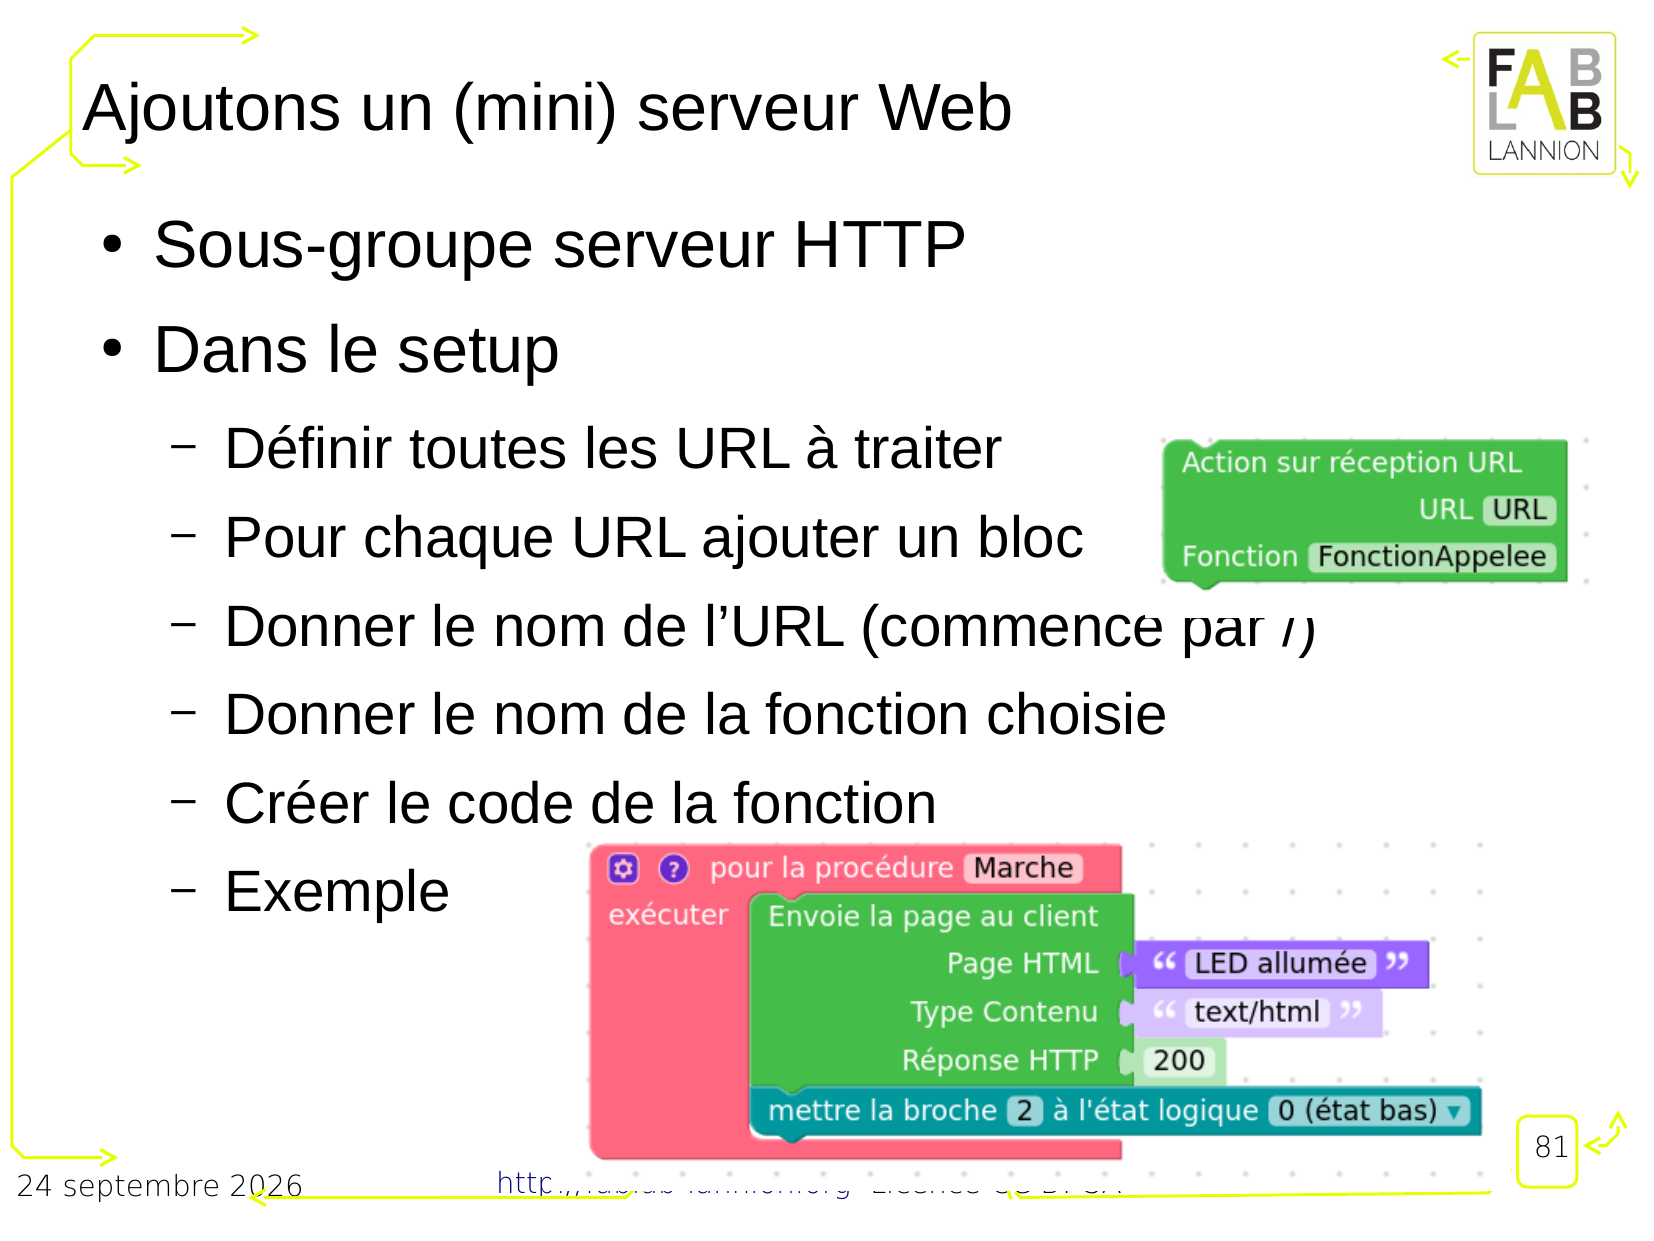

# Ajoutons un (mini) serveur Web
Sous-groupe serveur HTTP
Dans le setup
Définir toutes les URL à traiter
Pour chaque URL ajouter un bloc
Donner le nom de l’URL (commence par /)
Donner le nom de la fonction choisie
Créer le code de la fonction
Exemple
81